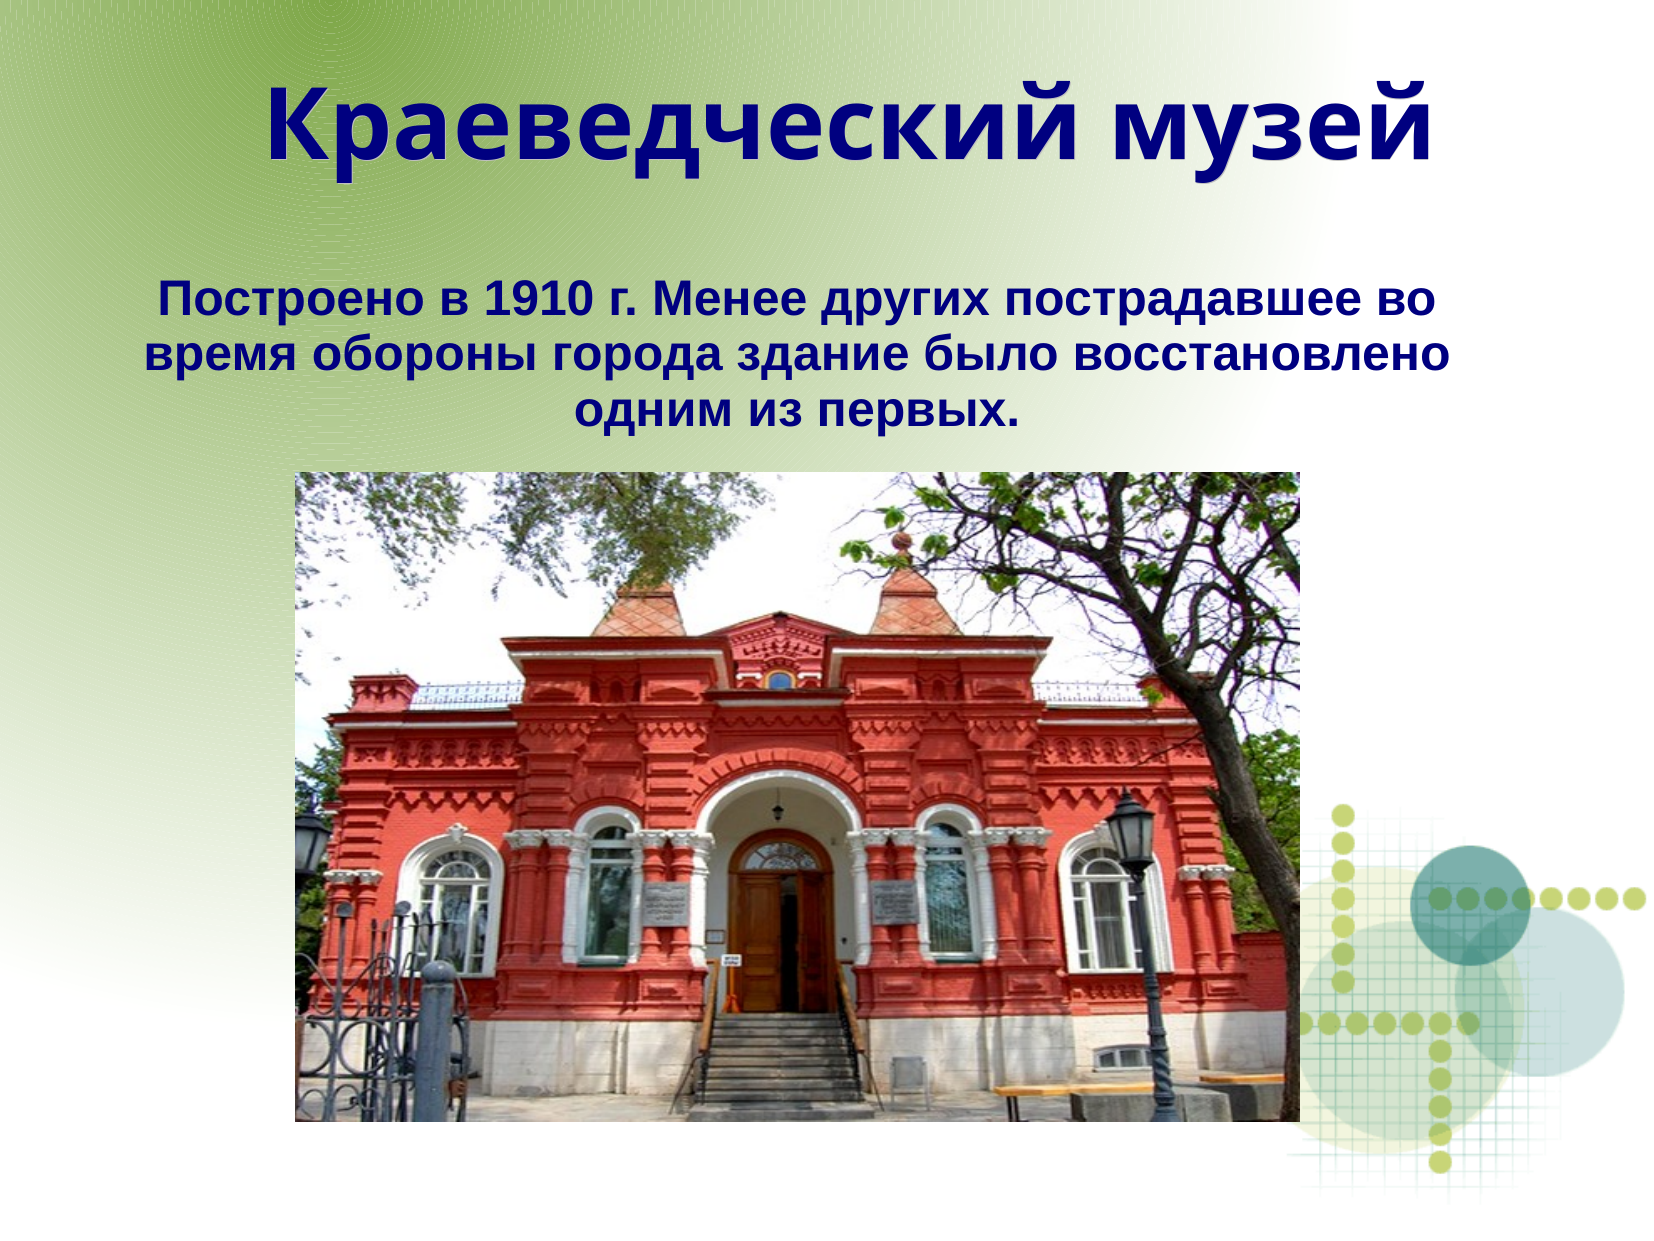

# Краеведческий музей
Построено в 1910 г. Менее других пострадавшее во время обороны города здание было восстановлено одним из первых.